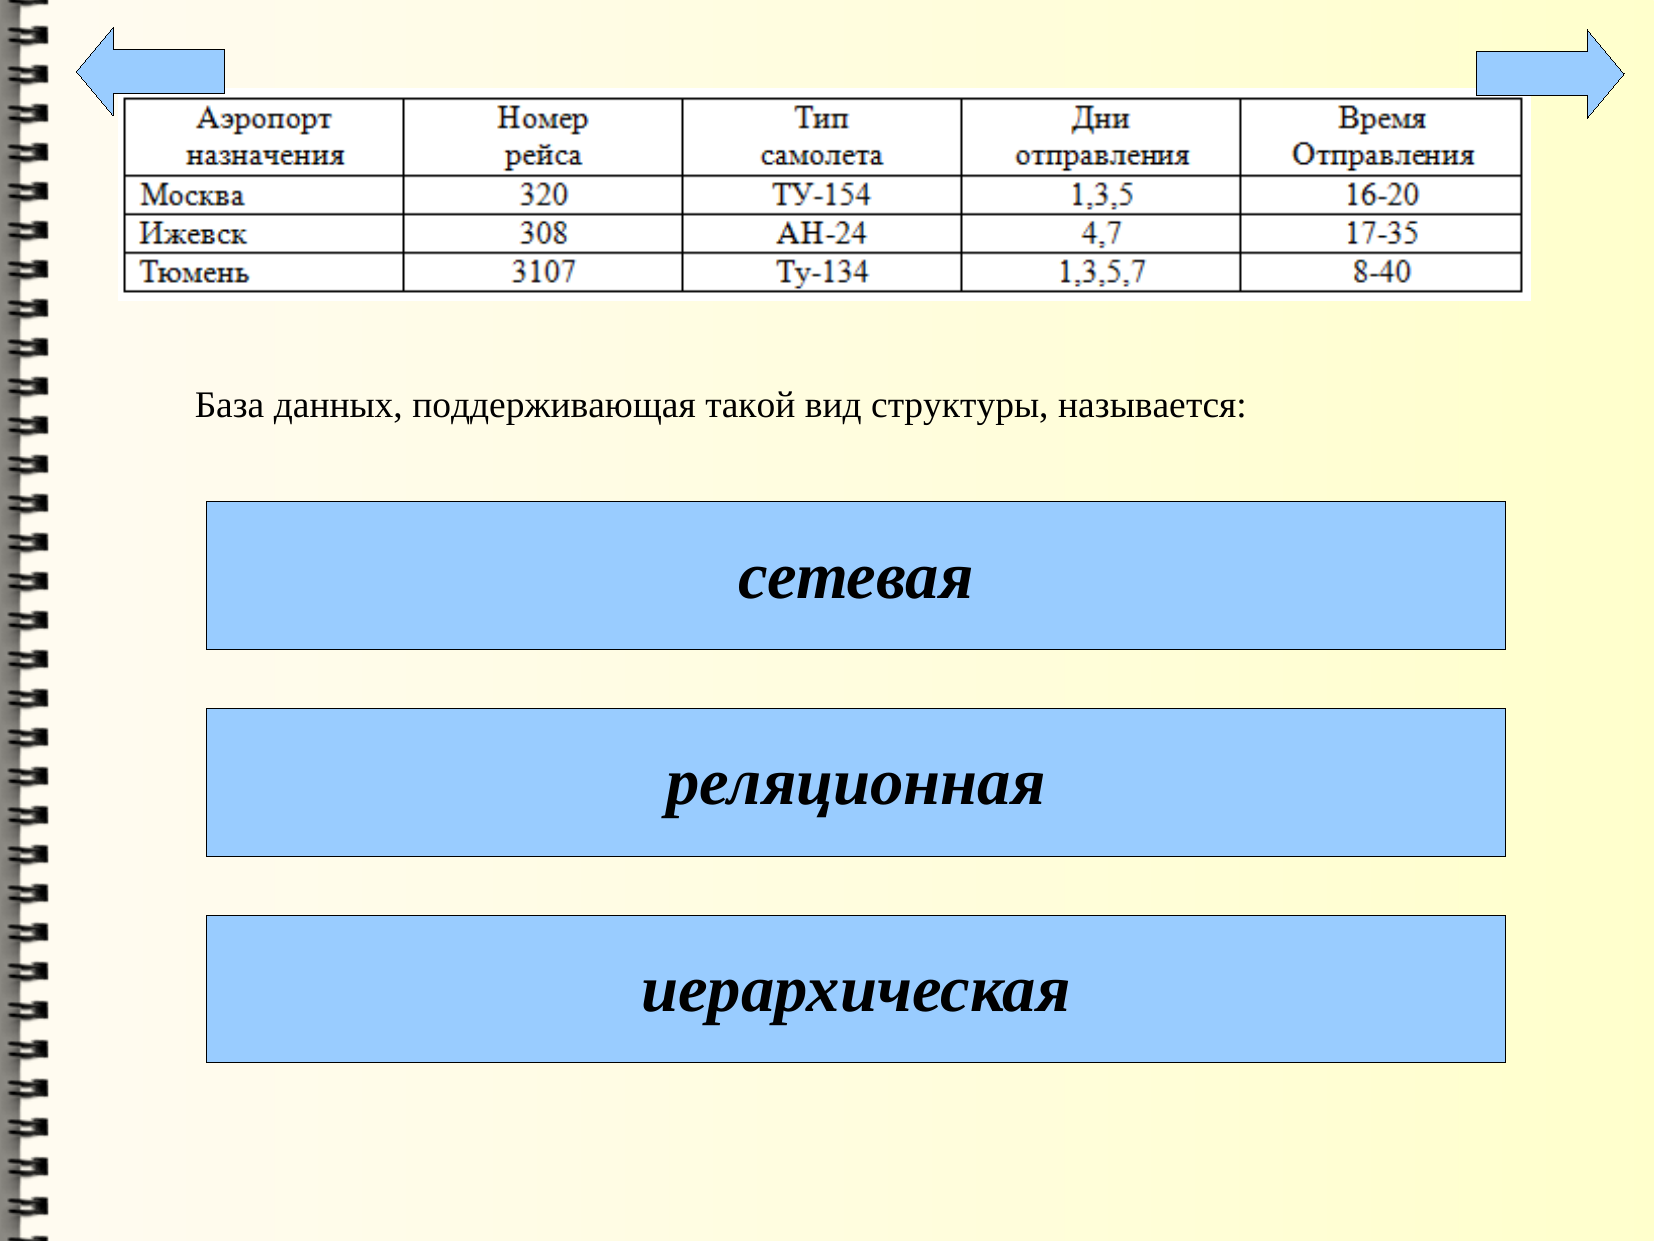

#
База данных, поддерживающая такой вид структуры, называется:
сетевая
реляционная
иерархическая